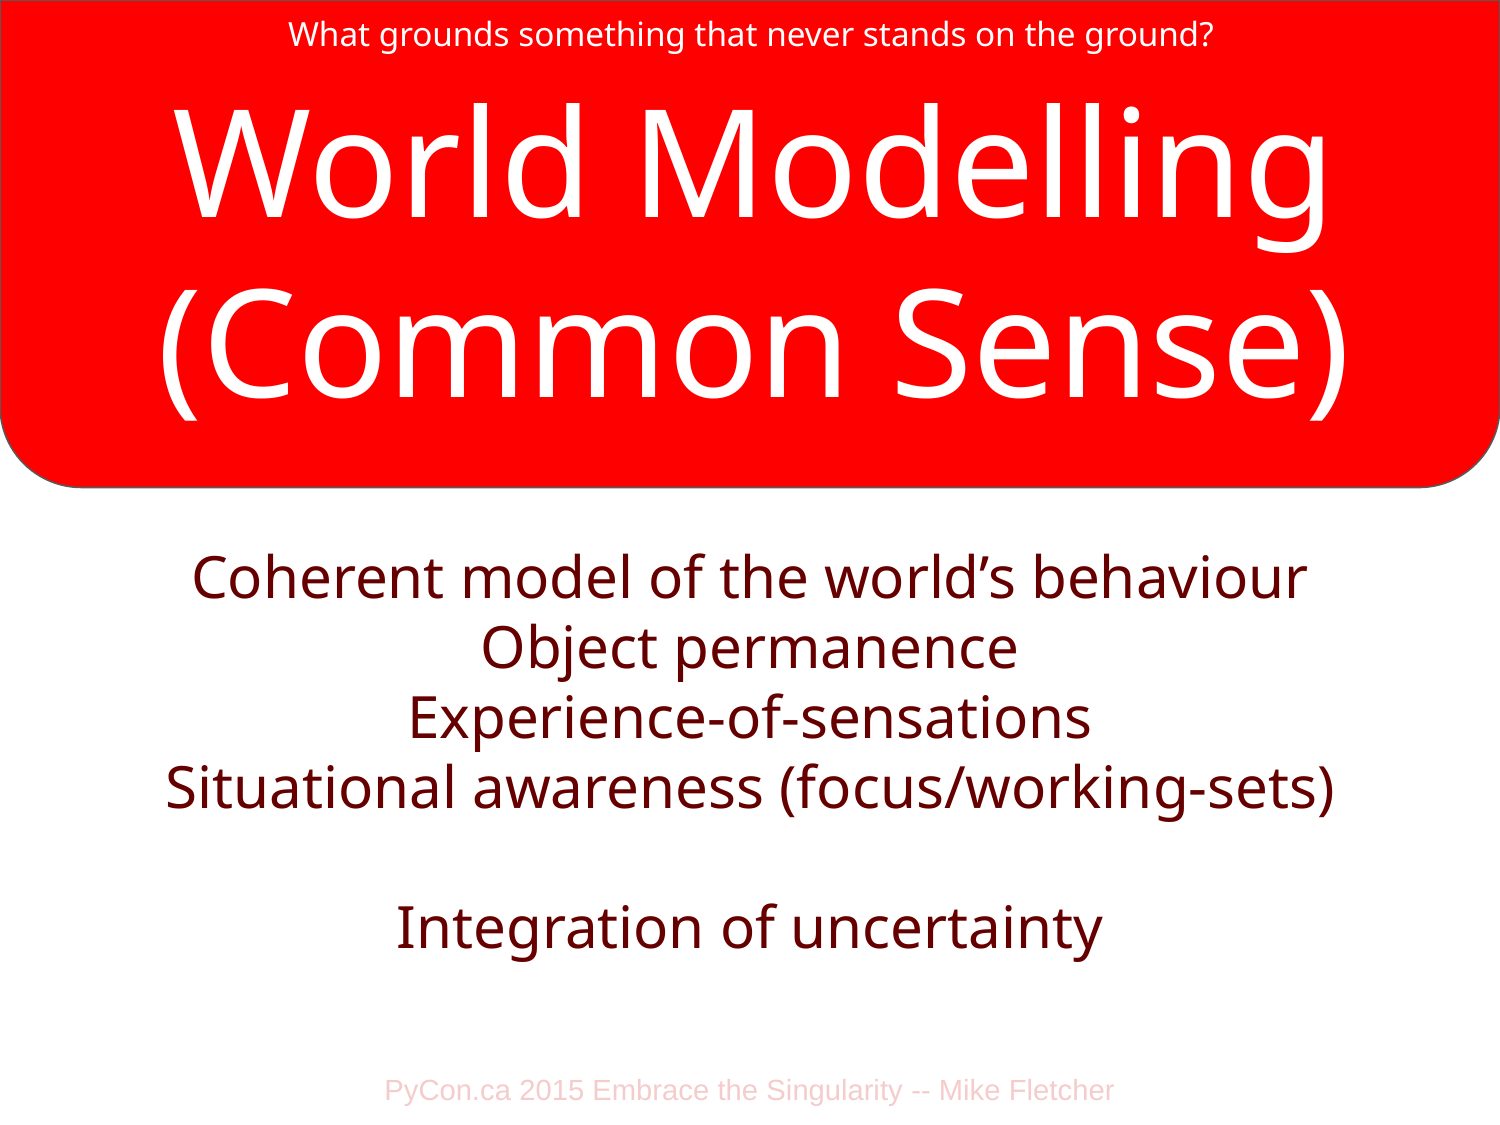

What grounds something that never stands on the ground?
# World Modelling (Common Sense)
Coherent model of the world’s behaviour
Object permanence
Experience-of-sensations
Situational awareness (focus/working-sets)
Integration of uncertainty